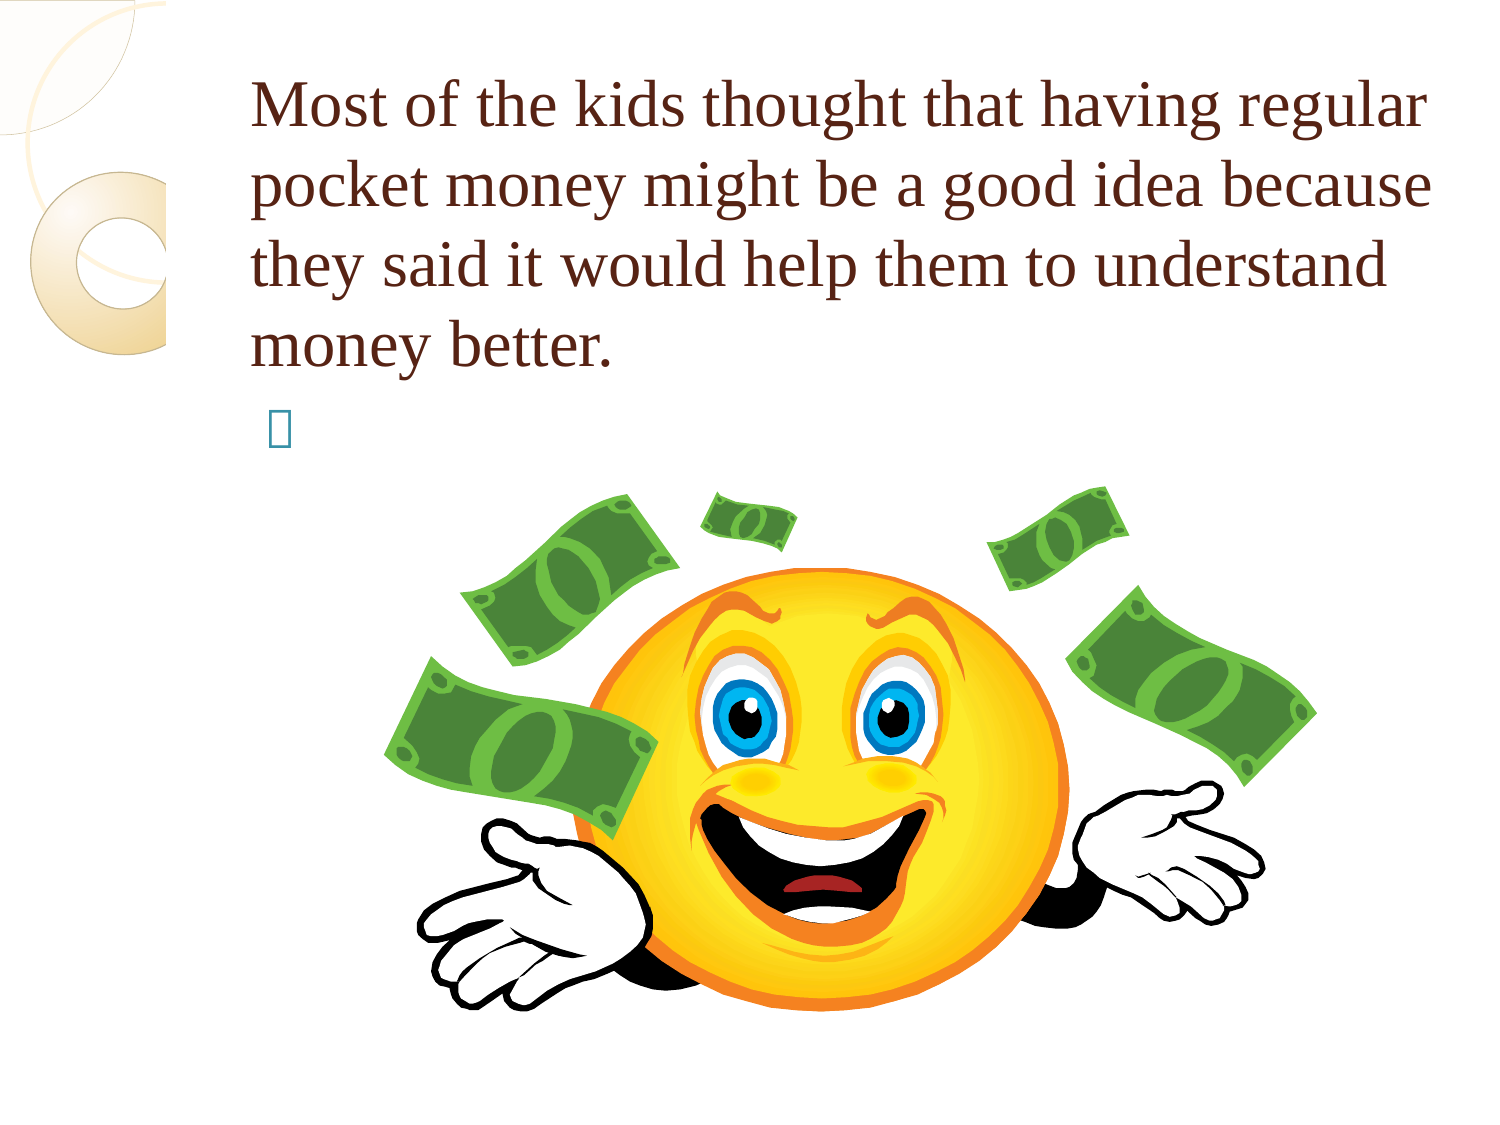

# Most of the kids thought that having regular pocket money might be a good idea because they said it would help them to understand money better.